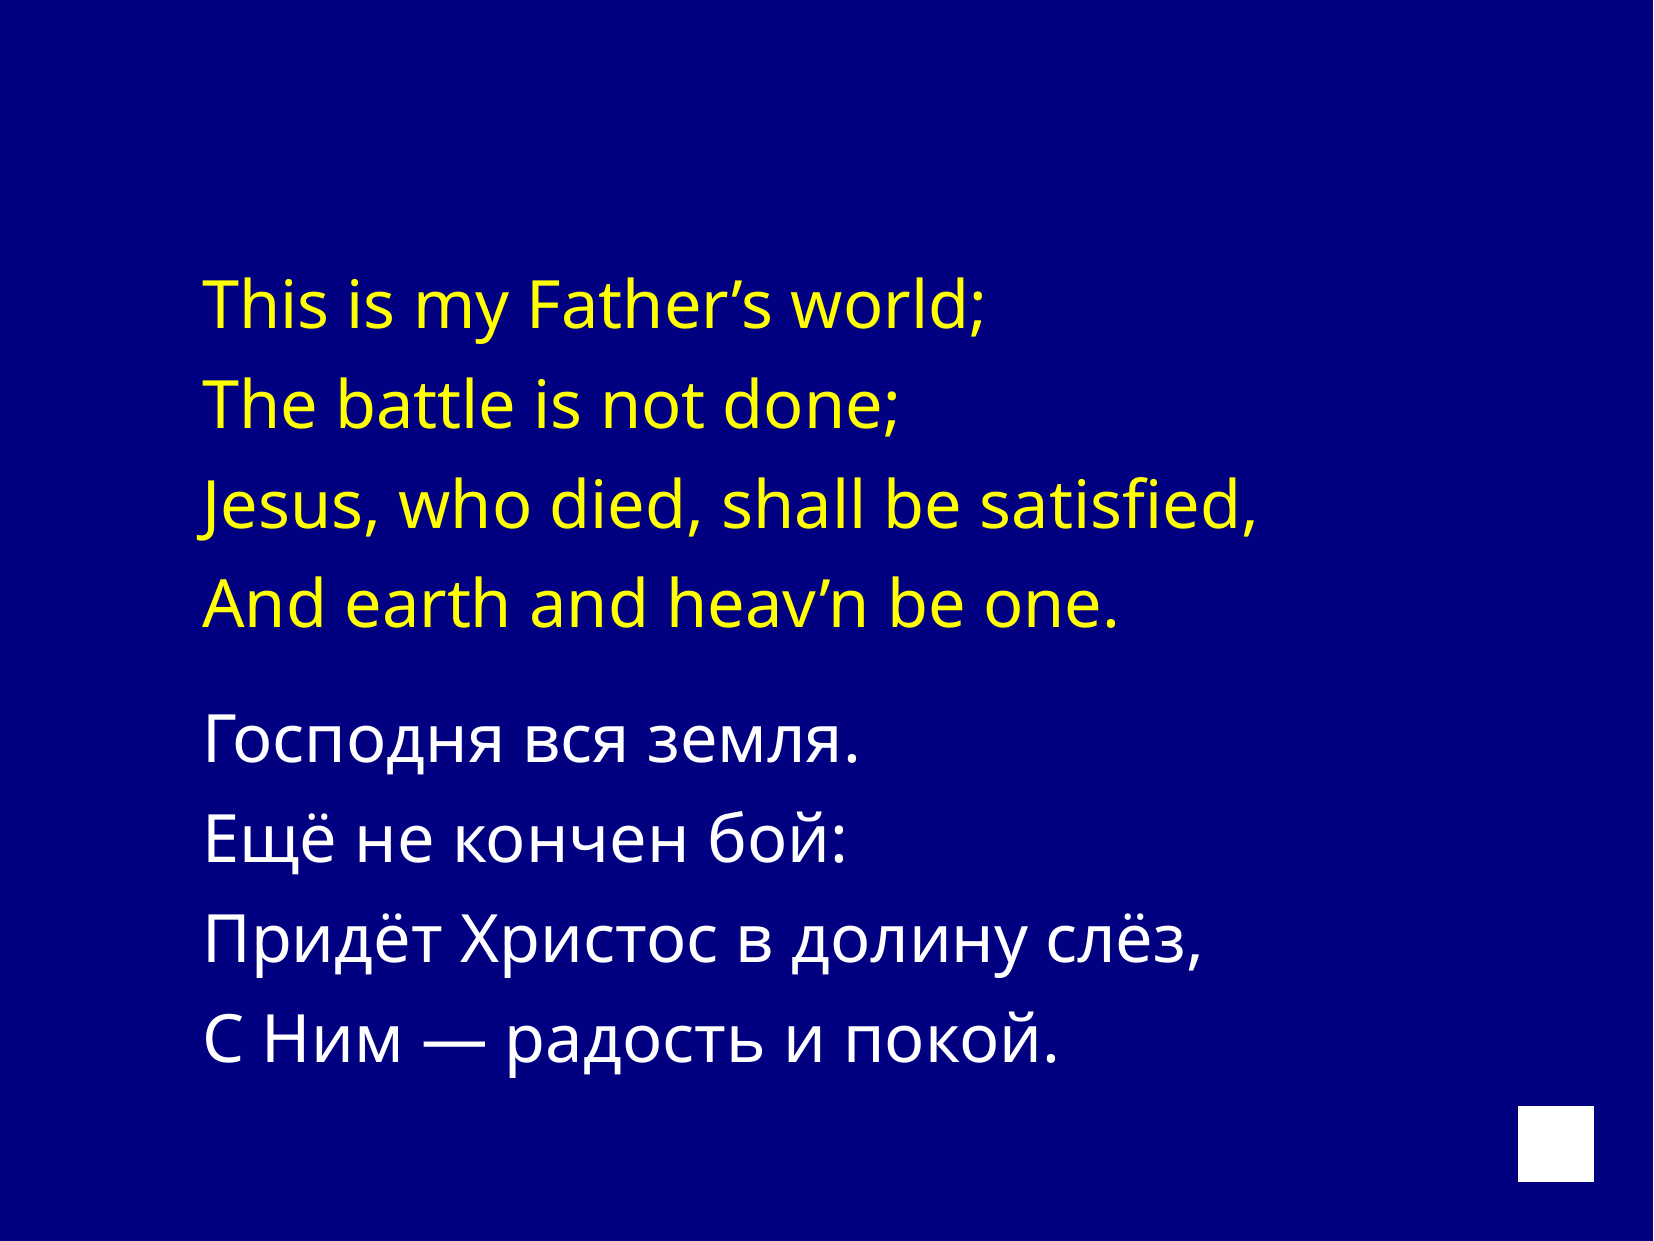

This is my Father’s world;
	The battle is not done;
	Jesus, who died, shall be satisfied,
	And earth and heav’n be one.
	Господня вся земля.
	Ещё не кончен бой:
	Придёт Христос в долину слёз,
	С Ним — радость и покой.